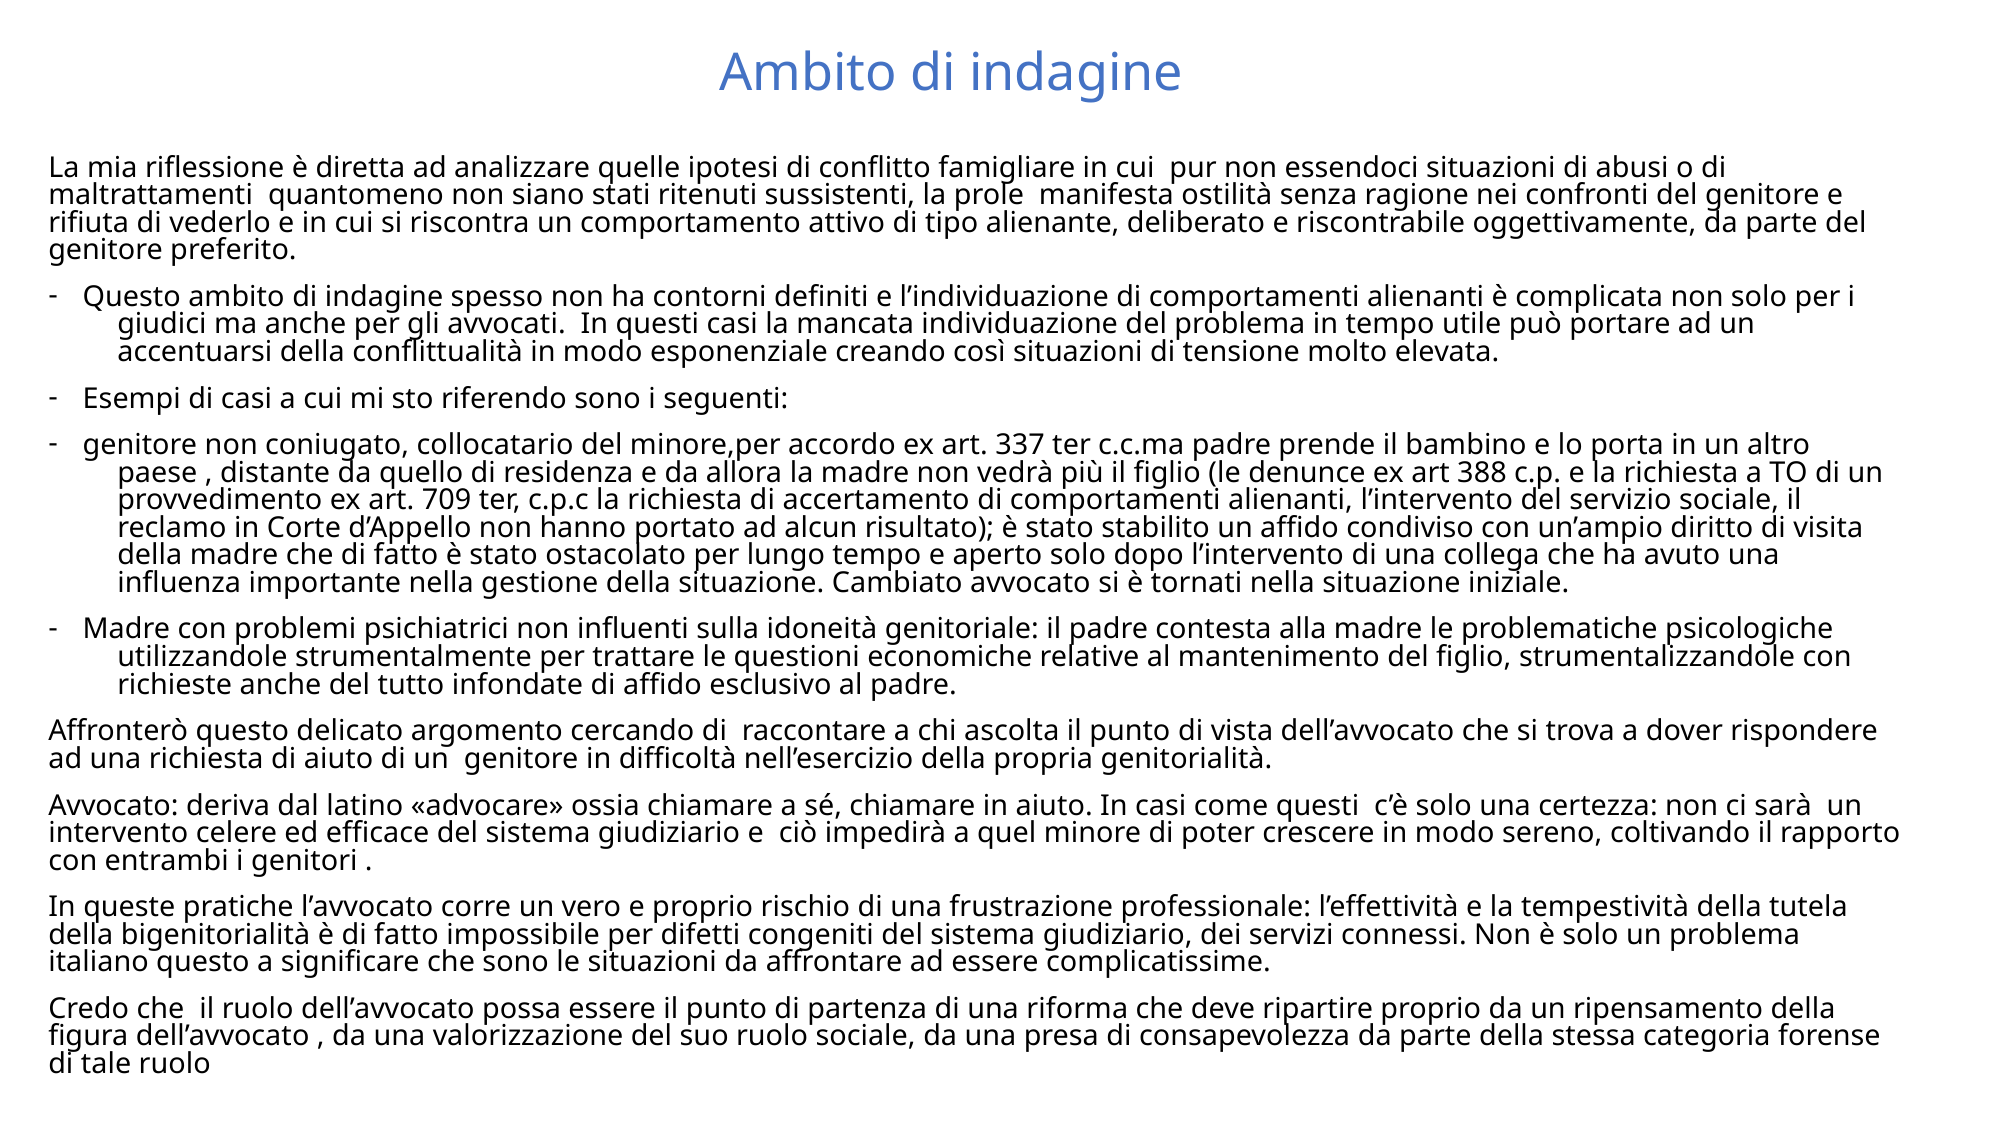

# Ambito di indagine
La mia riflessione è diretta ad analizzare quelle ipotesi di conflitto famigliare in cui pur non essendoci situazioni di abusi o di maltrattamenti quantomeno non siano stati ritenuti sussistenti, la prole manifesta ostilità senza ragione nei confronti del genitore e rifiuta di vederlo e in cui si riscontra un comportamento attivo di tipo alienante, deliberato e riscontrabile oggettivamente, da parte del genitore preferito.
Questo ambito di indagine spesso non ha contorni definiti e l’individuazione di comportamenti alienanti è complicata non solo per i giudici ma anche per gli avvocati. In questi casi la mancata individuazione del problema in tempo utile può portare ad un accentuarsi della conflittualità in modo esponenziale creando così situazioni di tensione molto elevata.
Esempi di casi a cui mi sto riferendo sono i seguenti:
genitore non coniugato, collocatario del minore,per accordo ex art. 337 ter c.c.ma padre prende il bambino e lo porta in un altro paese , distante da quello di residenza e da allora la madre non vedrà più il figlio (le denunce ex art 388 c.p. e la richiesta a TO di un provvedimento ex art. 709 ter, c.p.c la richiesta di accertamento di comportamenti alienanti, l’intervento del servizio sociale, il reclamo in Corte d’Appello non hanno portato ad alcun risultato); è stato stabilito un affido condiviso con un’ampio diritto di visita della madre che di fatto è stato ostacolato per lungo tempo e aperto solo dopo l’intervento di una collega che ha avuto una influenza importante nella gestione della situazione. Cambiato avvocato si è tornati nella situazione iniziale.
Madre con problemi psichiatrici non influenti sulla idoneità genitoriale: il padre contesta alla madre le problematiche psicologiche utilizzandole strumentalmente per trattare le questioni economiche relative al mantenimento del figlio, strumentalizzandole con richieste anche del tutto infondate di affido esclusivo al padre.
Affronterò questo delicato argomento cercando di raccontare a chi ascolta il punto di vista dell’avvocato che si trova a dover rispondere ad una richiesta di aiuto di un genitore in difficoltà nell’esercizio della propria genitorialità.
Avvocato: deriva dal latino «advocare» ossia chiamare a sé, chiamare in aiuto. In casi come questi c’è solo una certezza: non ci sarà un intervento celere ed efficace del sistema giudiziario e ciò impedirà a quel minore di poter crescere in modo sereno, coltivando il rapporto con entrambi i genitori .
In queste pratiche l’avvocato corre un vero e proprio rischio di una frustrazione professionale: l’effettività e la tempestività della tutela della bigenitorialità è di fatto impossibile per difetti congeniti del sistema giudiziario, dei servizi connessi. Non è solo un problema italiano questo a significare che sono le situazioni da affrontare ad essere complicatissime.
Credo che il ruolo dell’avvocato possa essere il punto di partenza di una riforma che deve ripartire proprio da un ripensamento della figura dell’avvocato , da una valorizzazione del suo ruolo sociale, da una presa di consapevolezza da parte della stessa categoria forense di tale ruolo